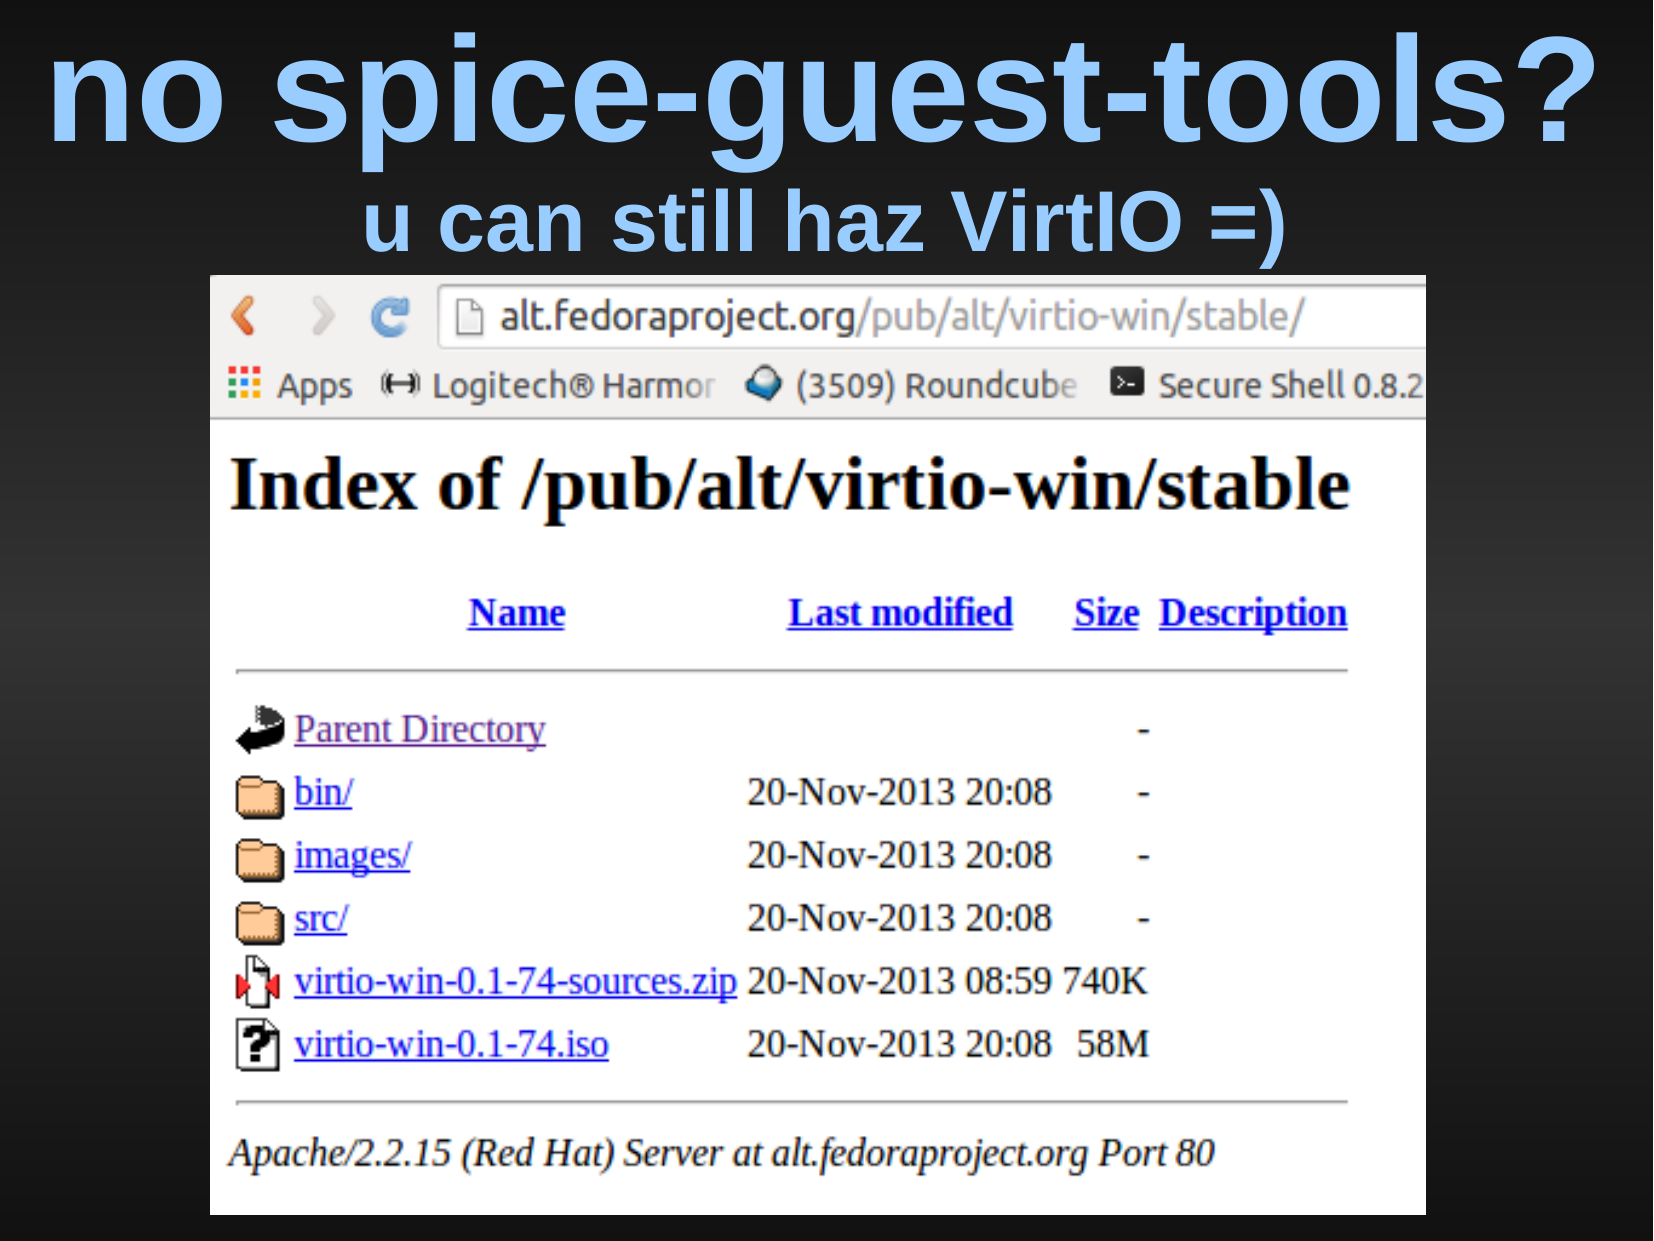

# no spice-guest-tools? u can still haz VirtIO =)